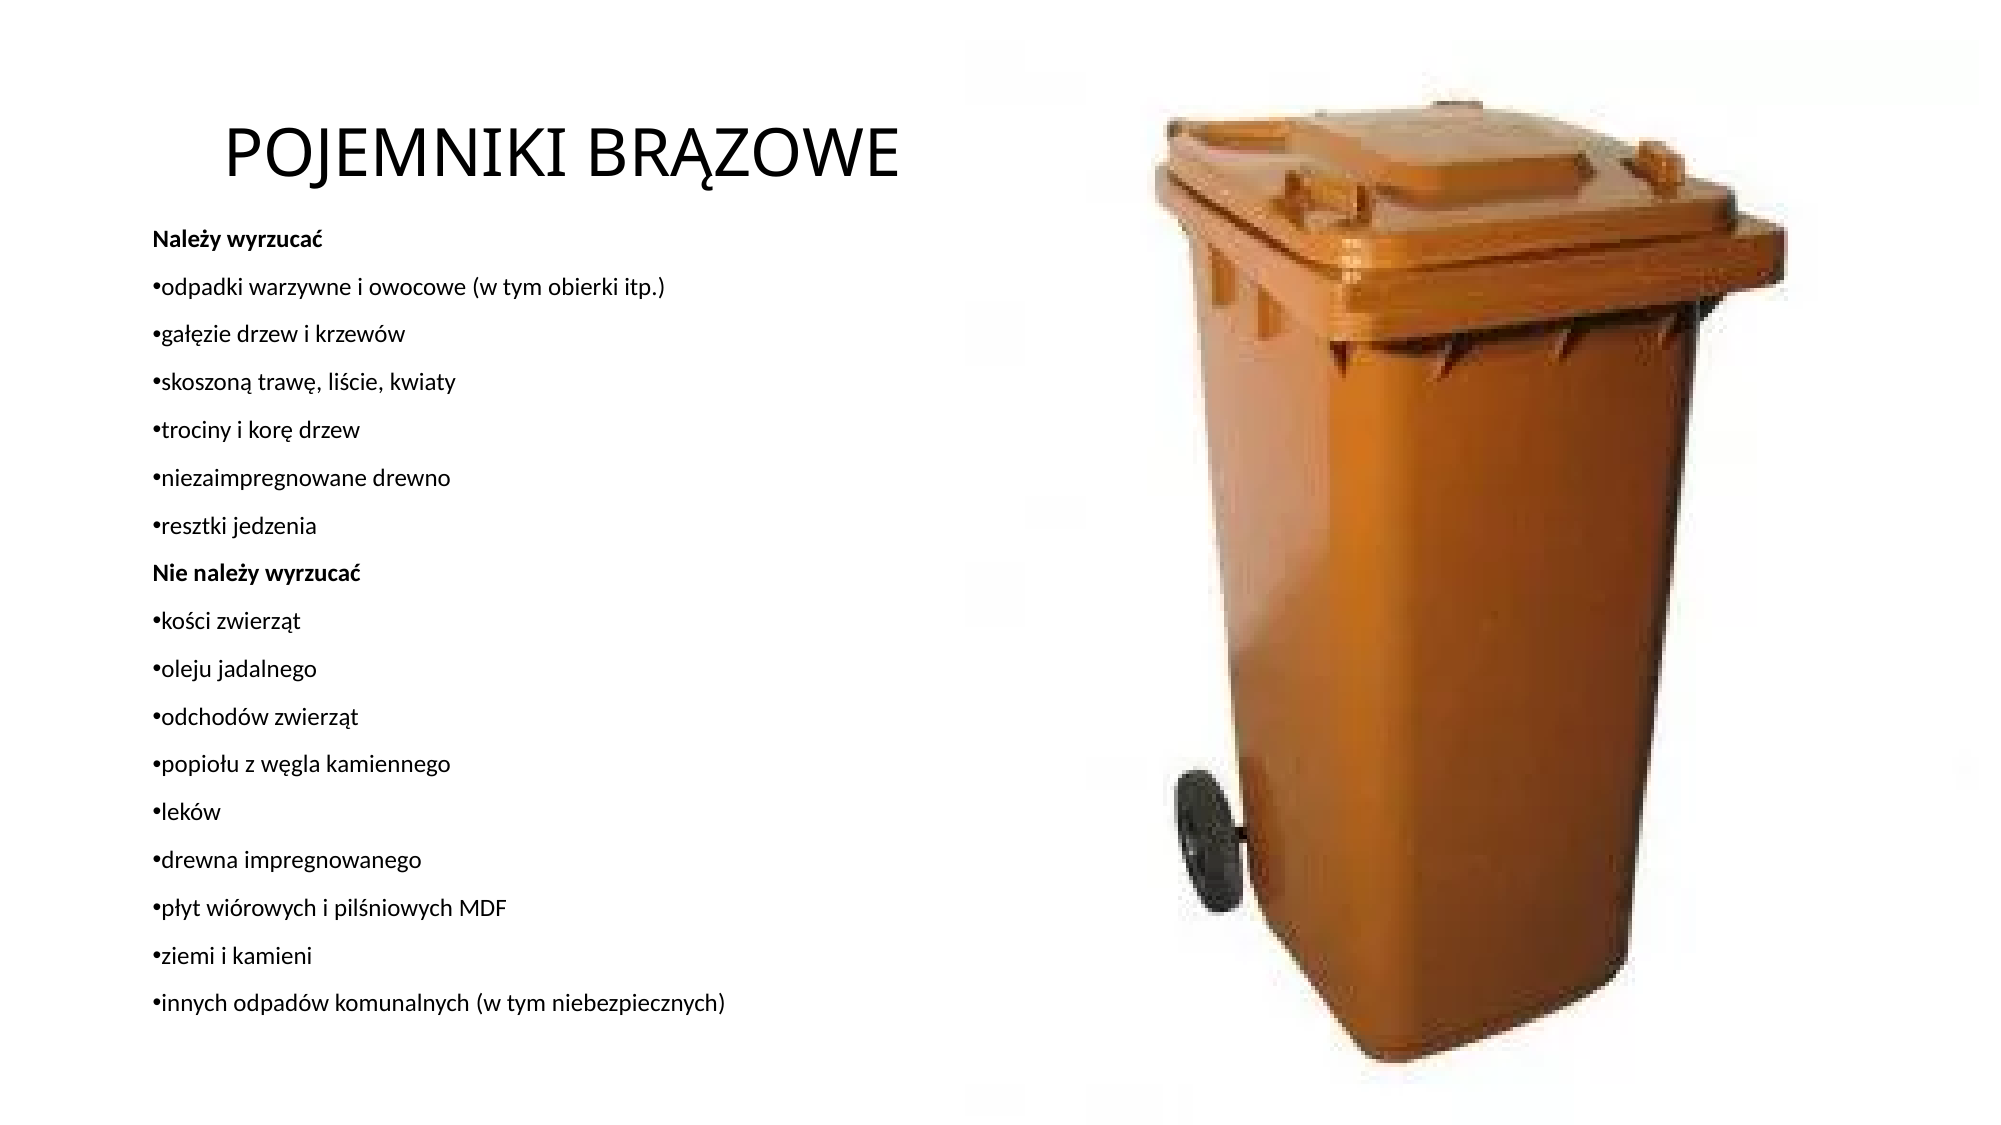

# POJEMNIKI BRĄZOWE
Należy wyrzucać
odpadki warzywne i owocowe (w tym obierki itp.)
gałęzie drzew i krzewów
skoszoną trawę, liście, kwiaty
trociny i korę drzew
niezaimpregnowane drewno
resztki jedzenia
Nie należy wyrzucać
kości zwierząt
oleju jadalnego
odchodów zwierząt
popiołu z węgla kamiennego
leków
drewna impregnowanego
płyt wiórowych i pilśniowych MDF
ziemi i kamieni
innych odpadów komunalnych (w tym niebezpiecznych)